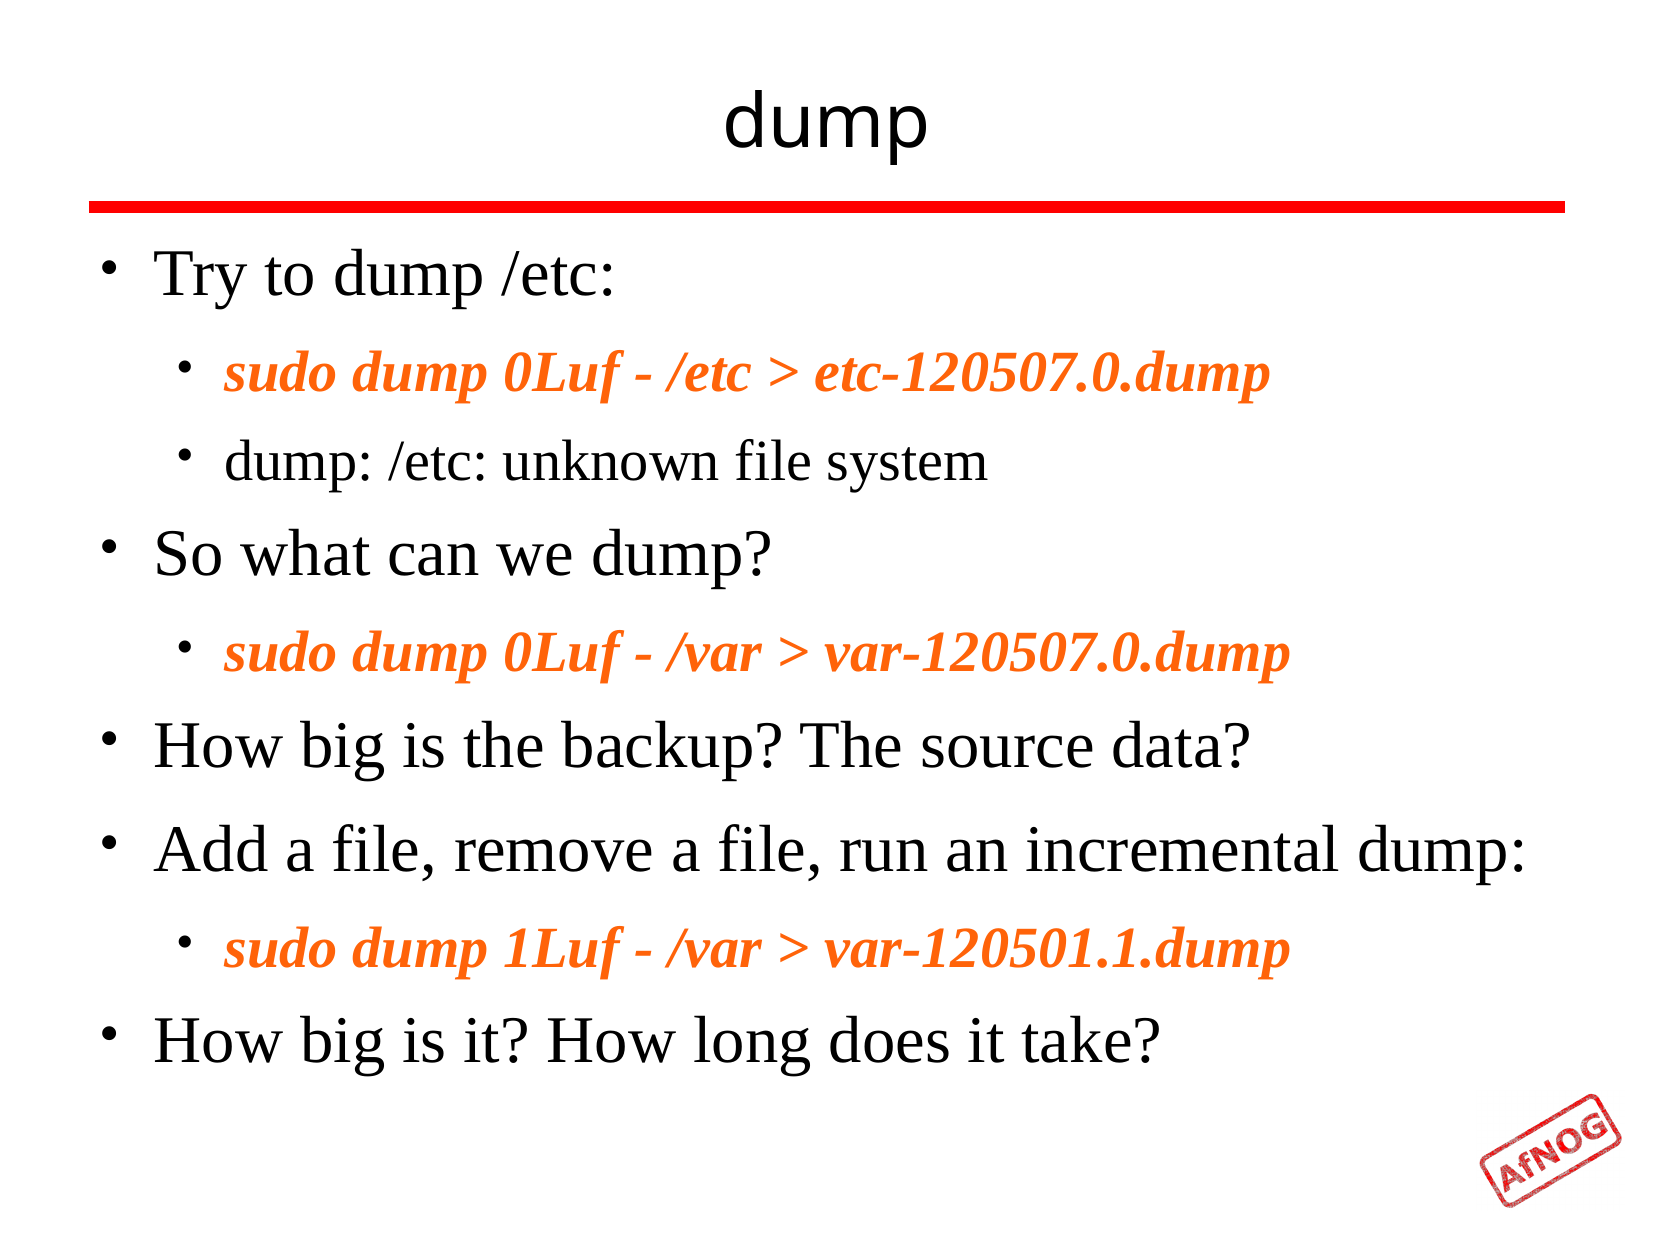

# dump
Try to dump /etc:
sudo dump 0Luf - /etc > etc-120507.0.dump
dump: /etc: unknown file system
So what can we dump?
sudo dump 0Luf - /var > var-120507.0.dump
How big is the backup? The source data?
Add a file, remove a file, run an incremental dump:
sudo dump 1Luf - /var > var-120501.1.dump
How big is it? How long does it take?